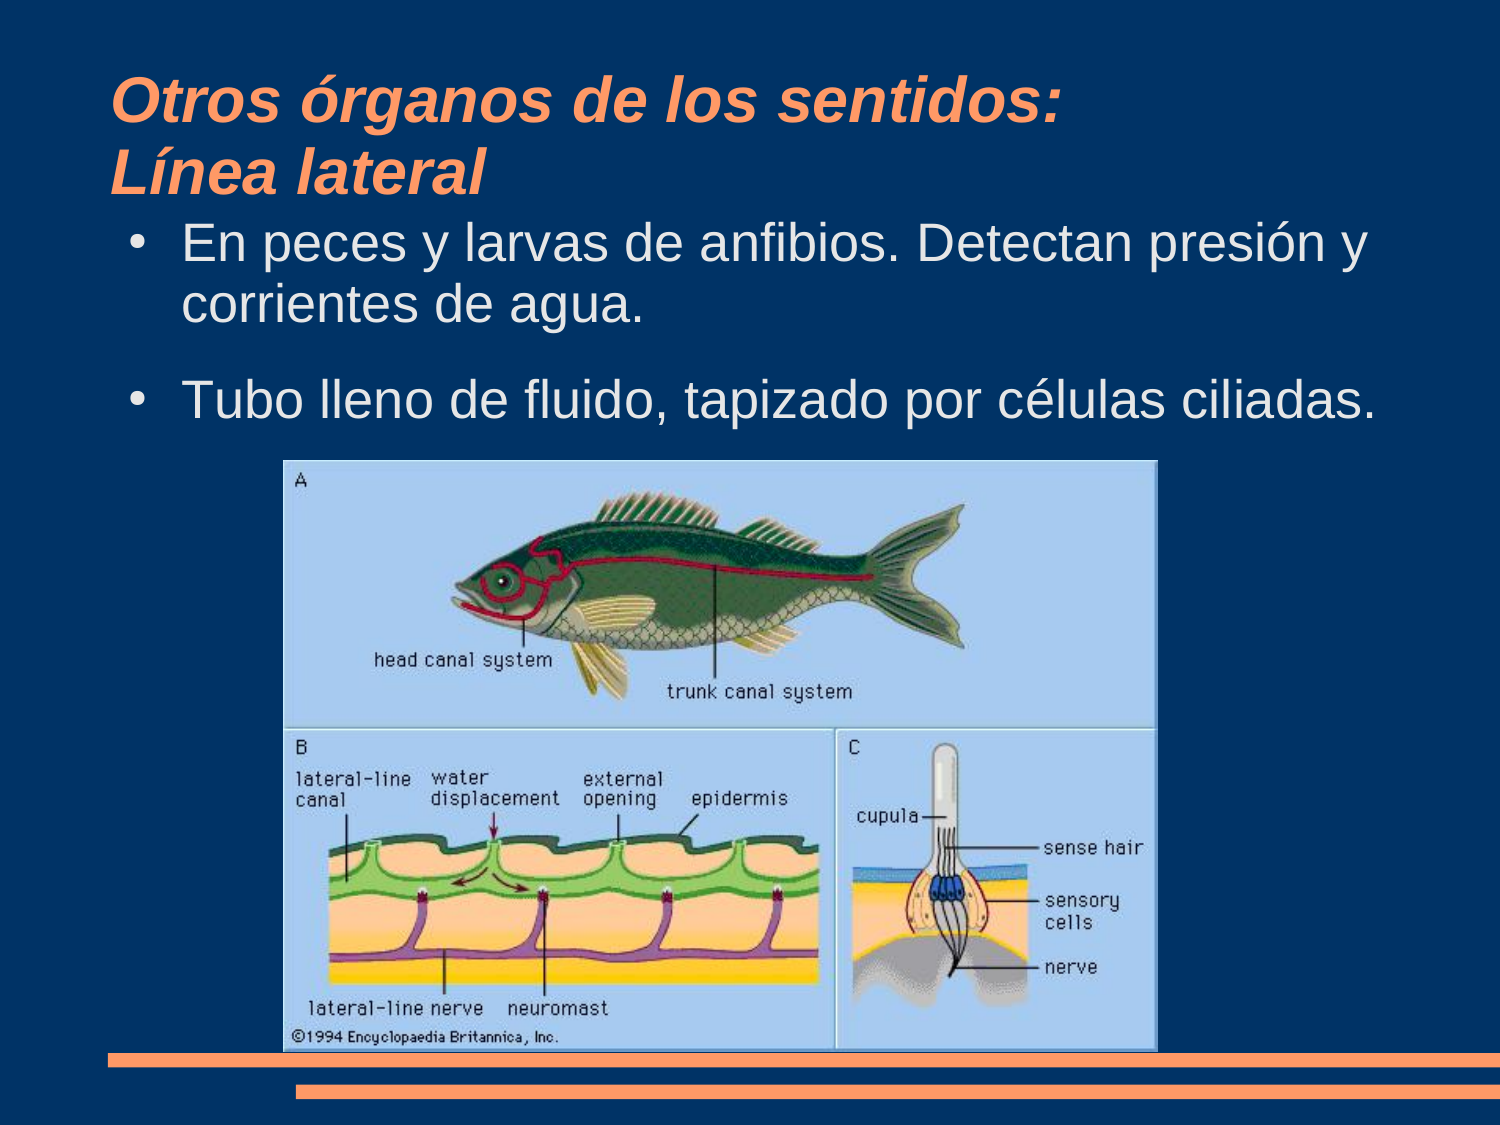

# Otros órganos de los sentidos: Línea lateral
En peces y larvas de anfibios. Detectan presión y corrientes de agua.
Tubo lleno de fluido, tapizado por células ciliadas.